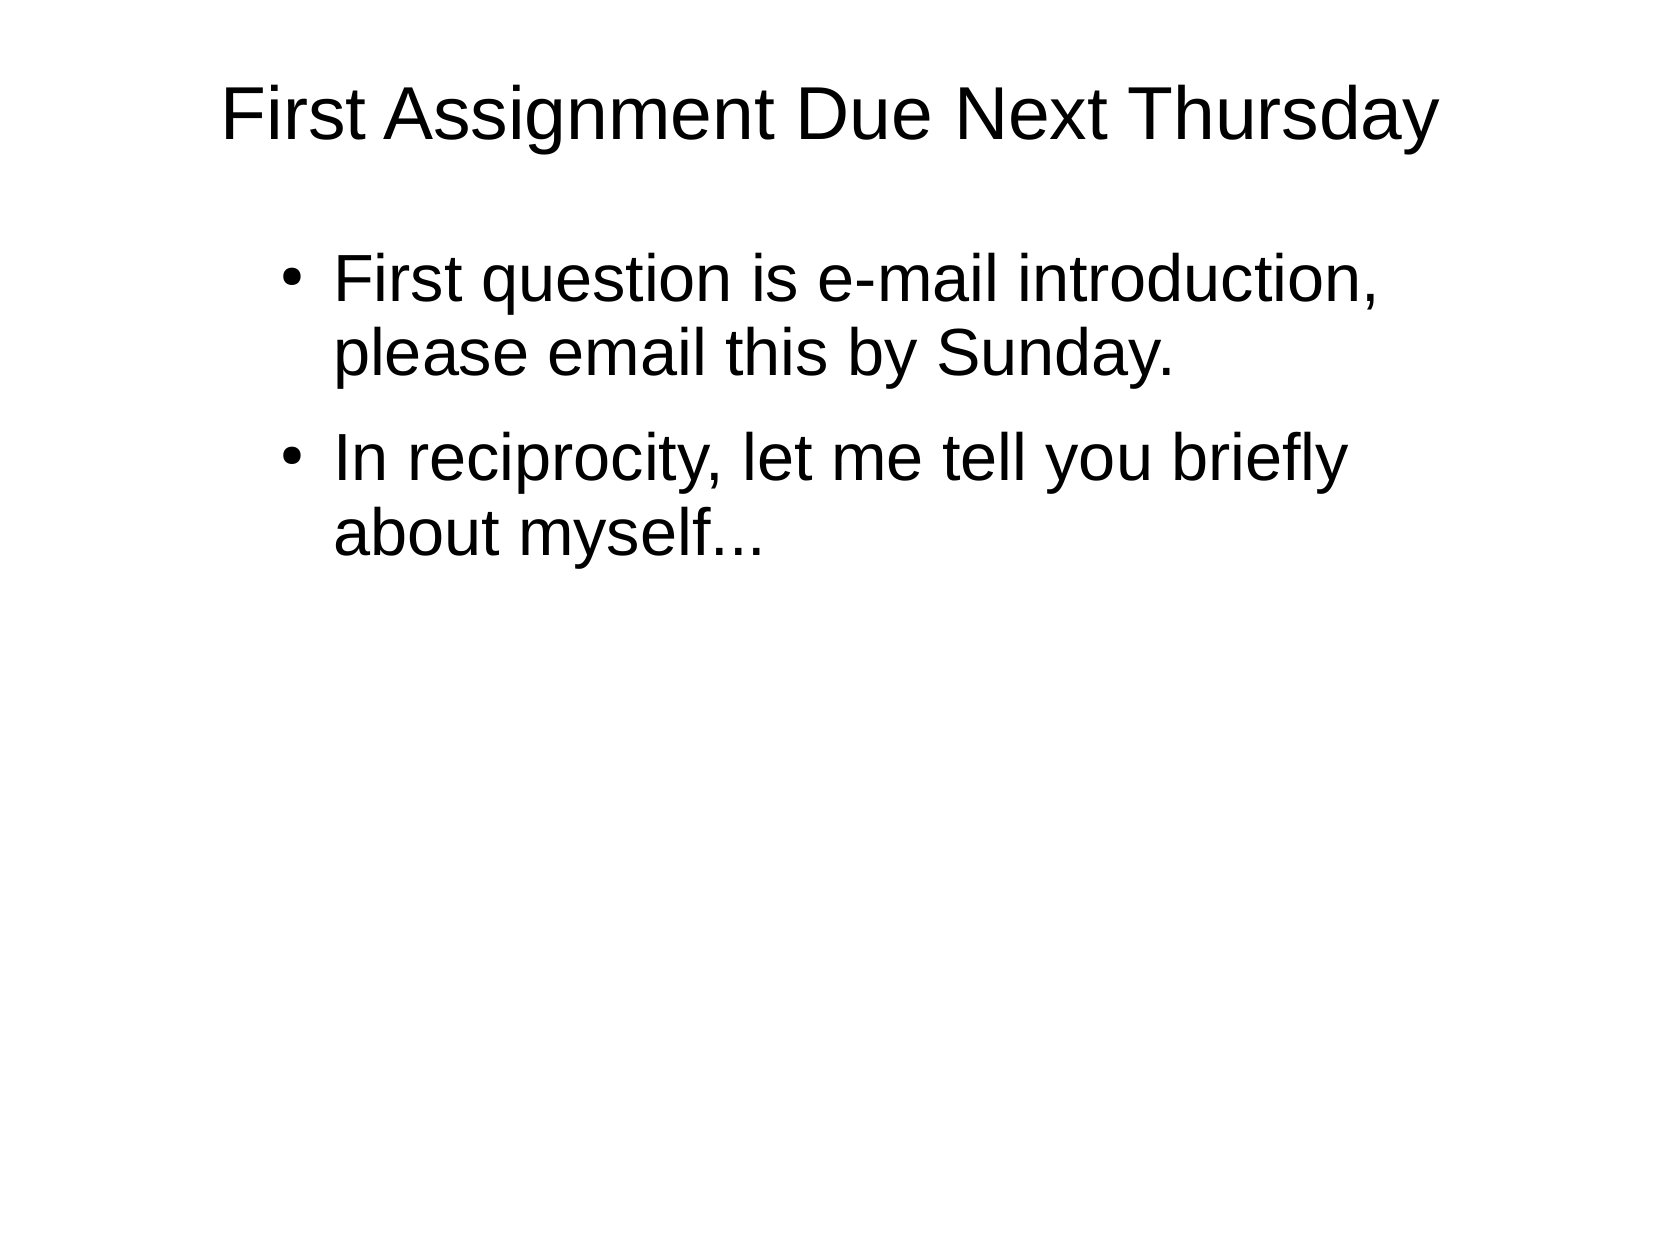

# First Assignment Due Next Thursday
First question is e-mail introduction, please email this by Sunday.
In reciprocity, let me tell you briefly about myself...